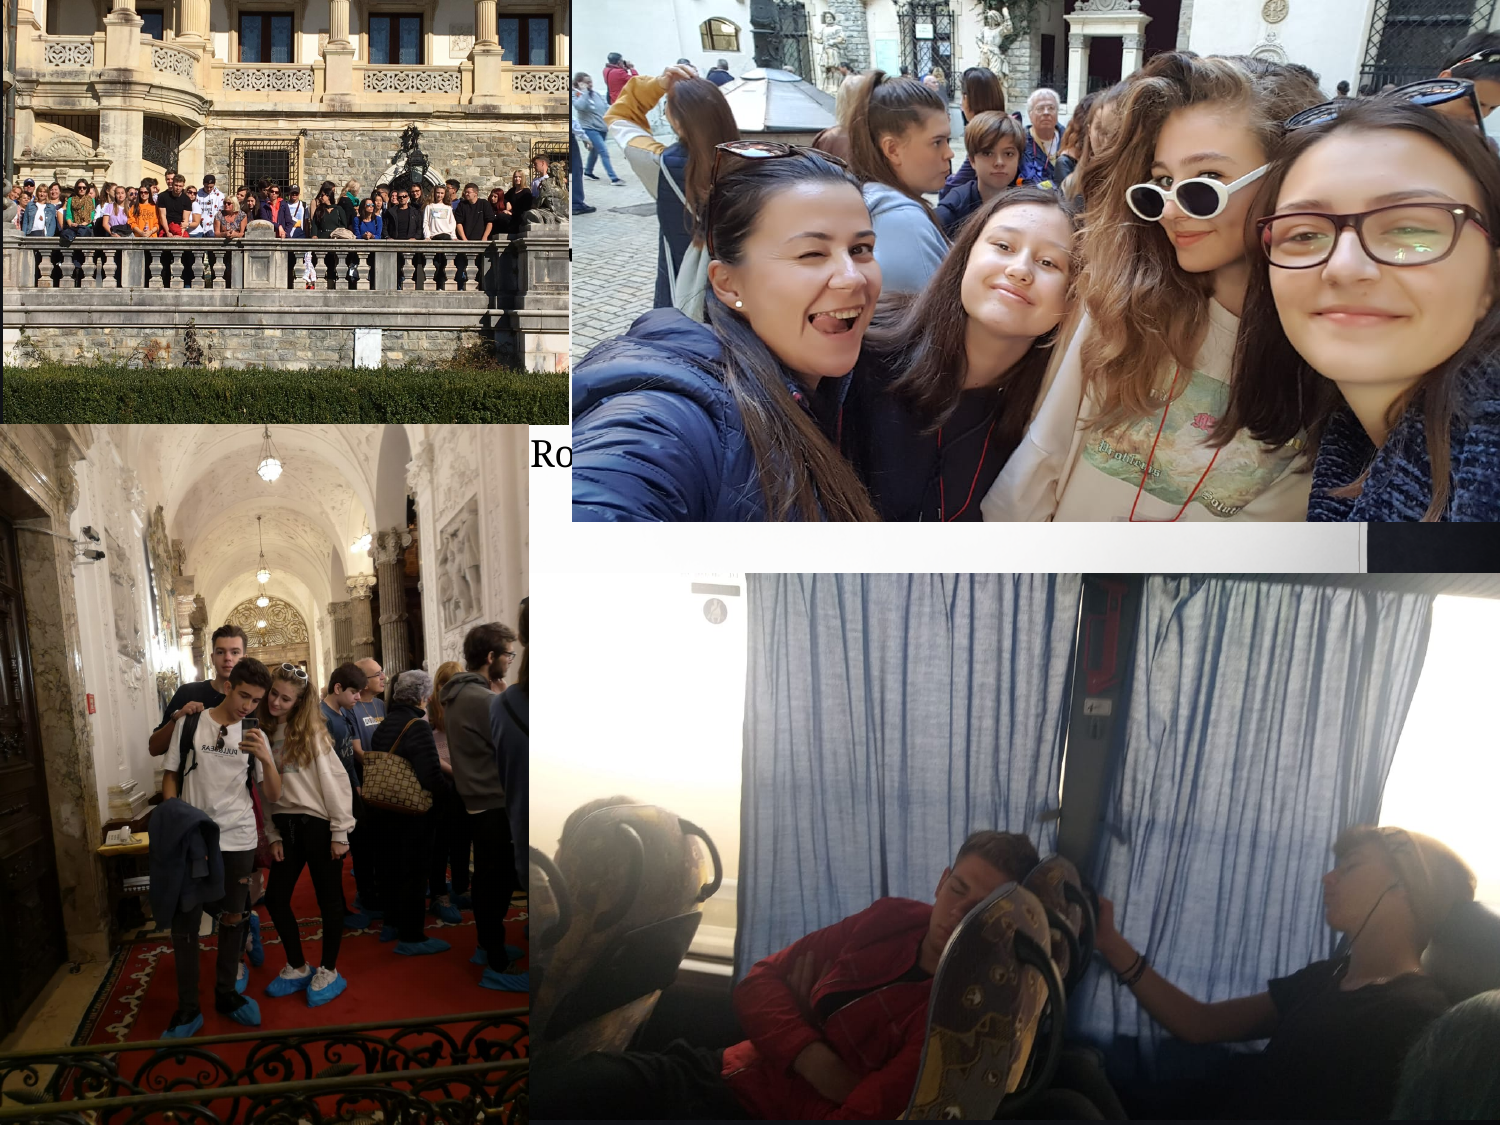

# thursday
Thematic trip ‘’Romania after thirty years of democracy’’
Visit peles castle
Visit the Bran
Visit Brasov
Lunch in Brasov